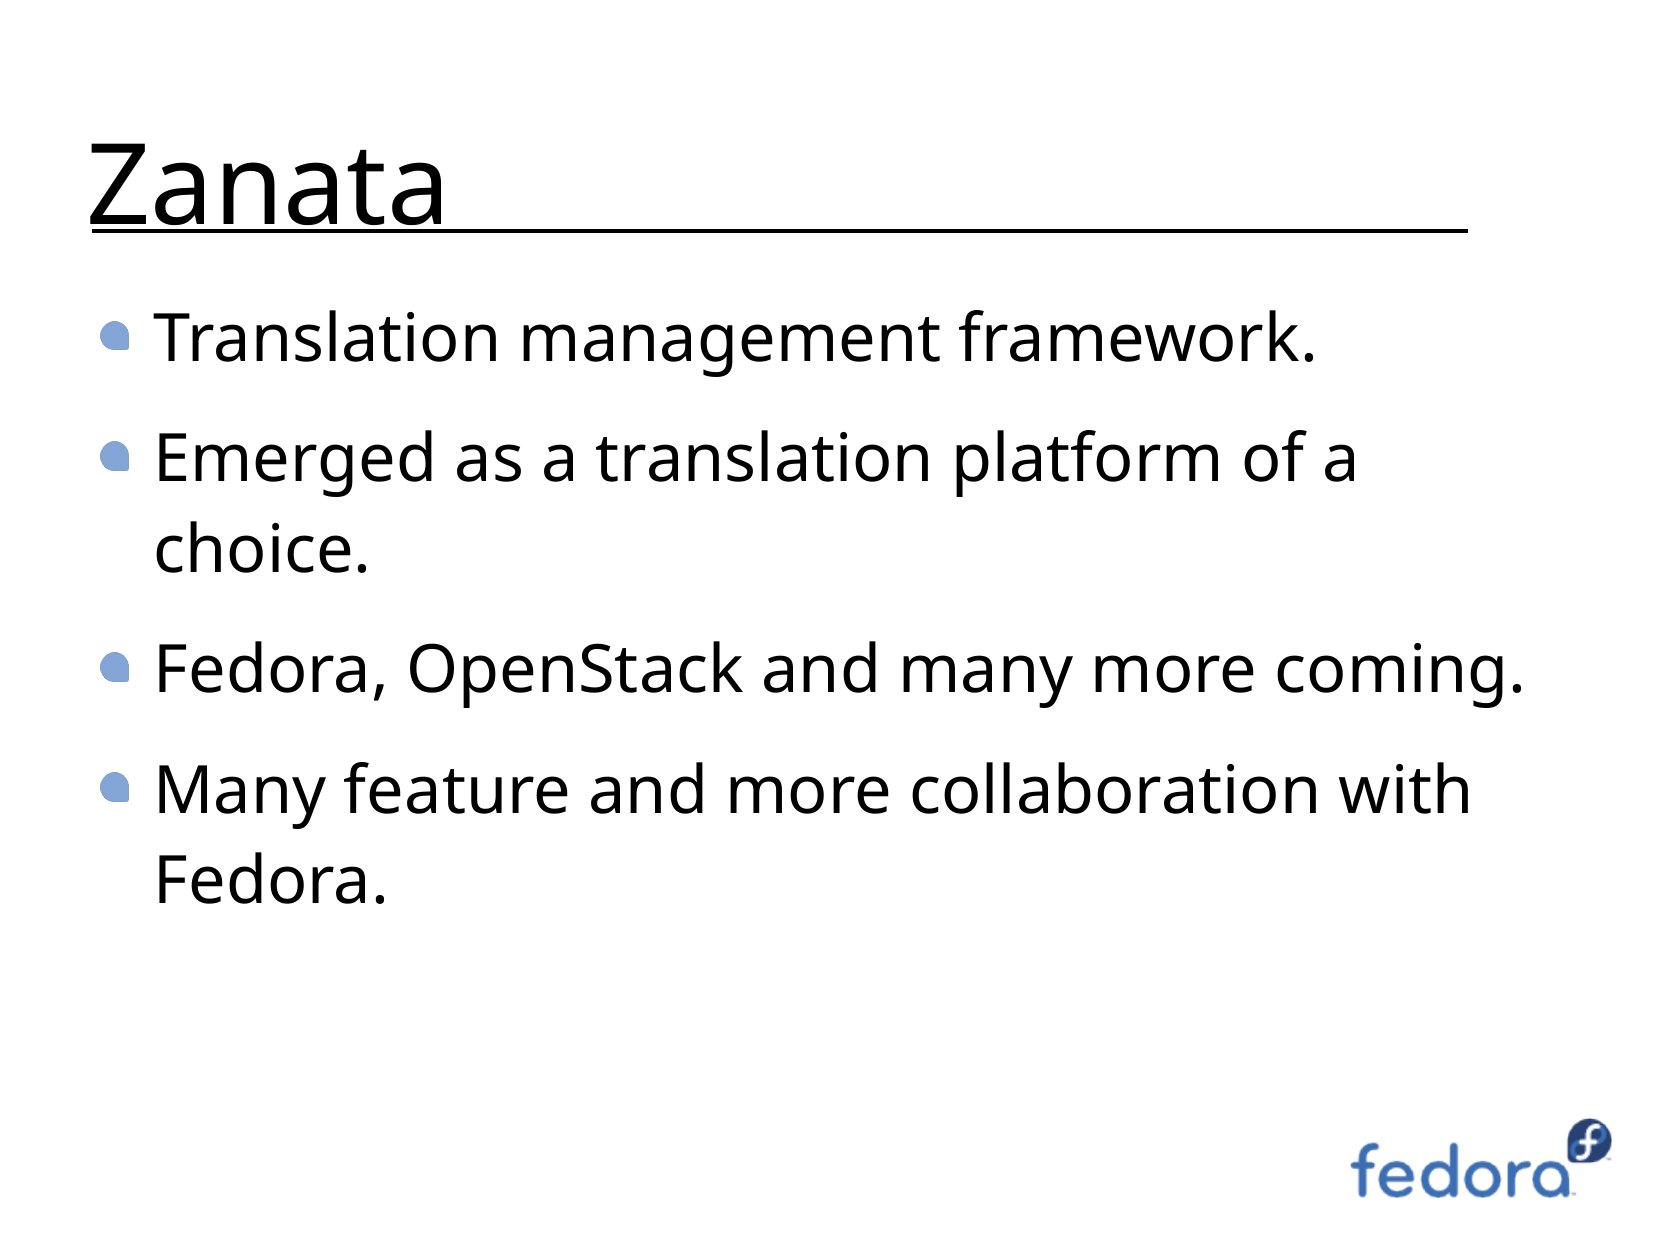

# Zanata
Translation management framework.
Emerged as a translation platform of a choice.
Fedora, OpenStack and many more coming.
Many feature and more collaboration with Fedora.